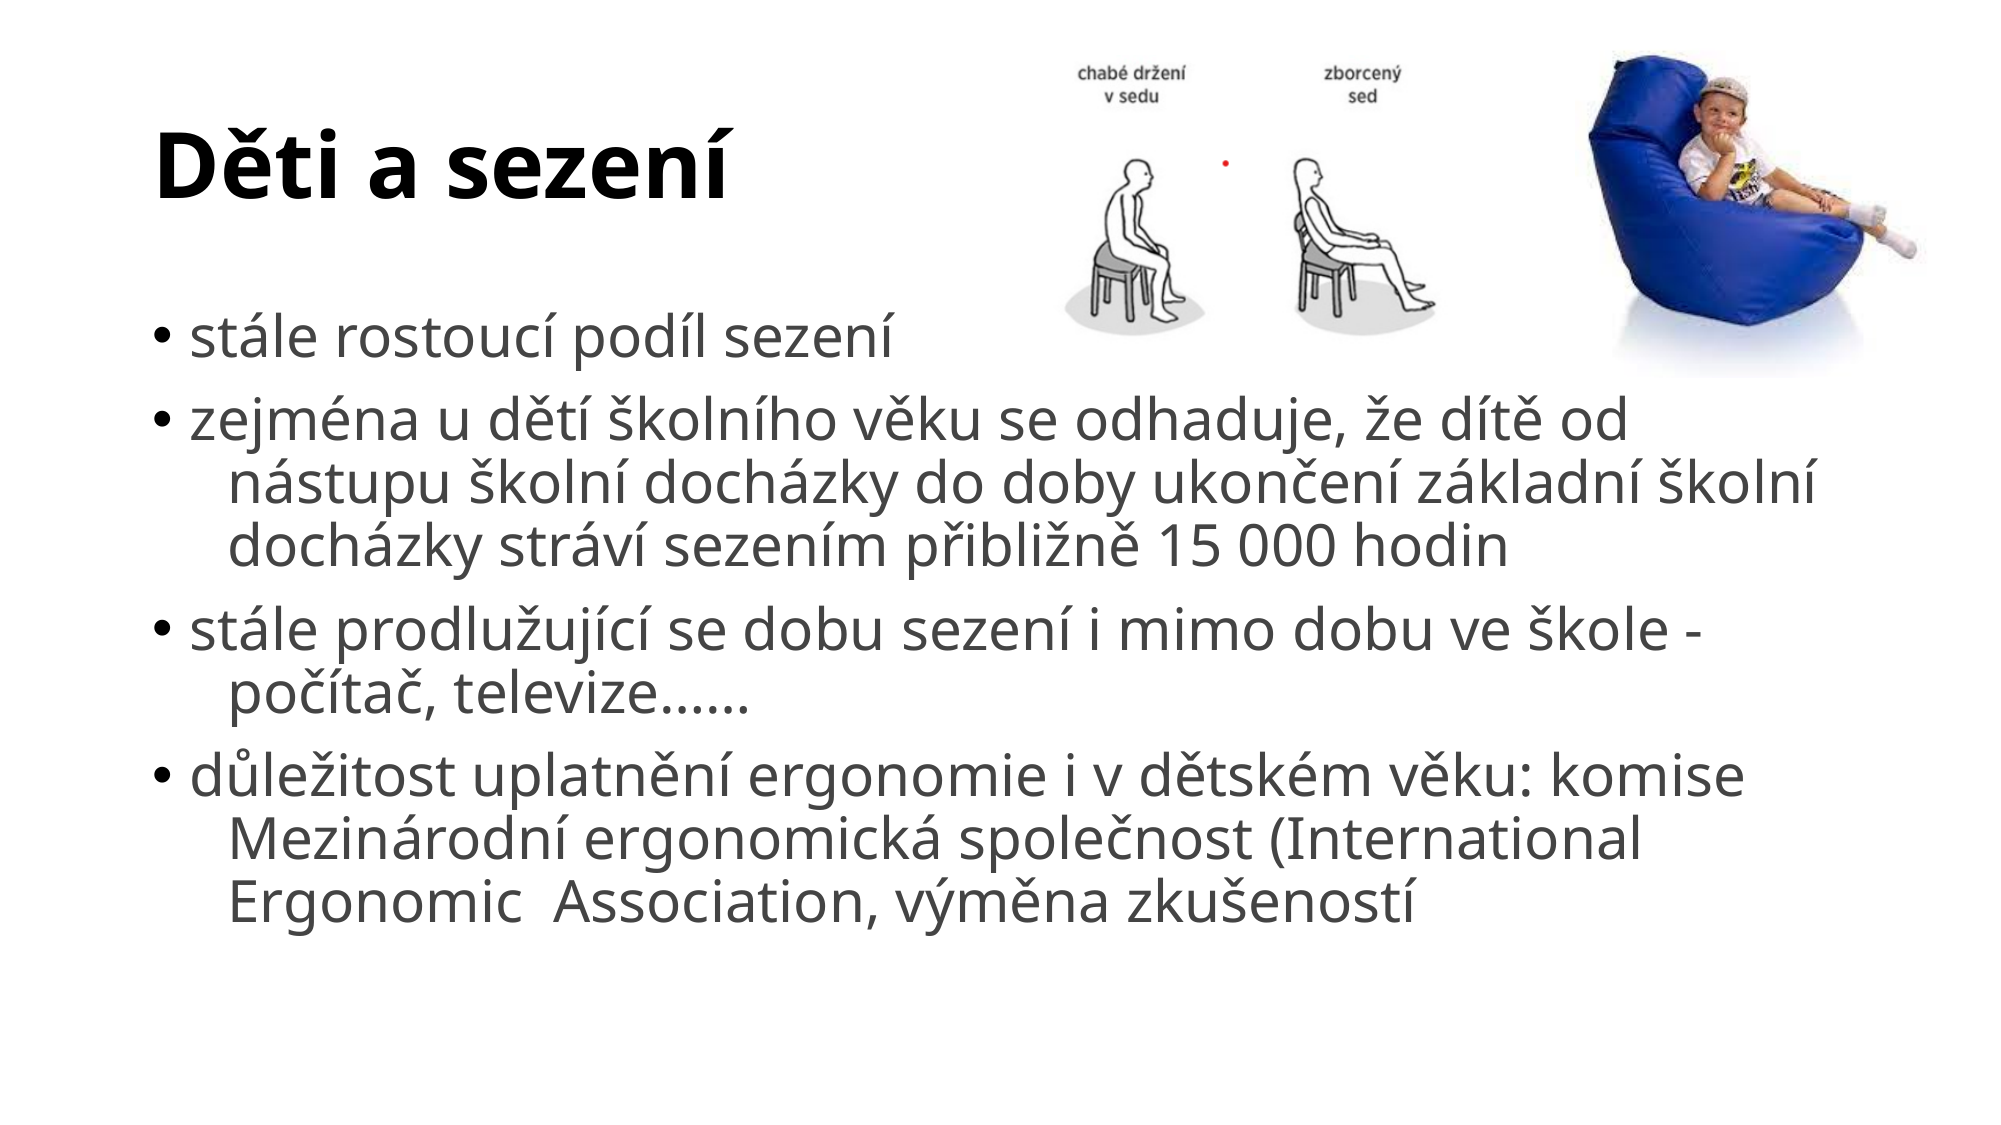

# Děti a sezení
stále rostoucí podíl sezení
zejména u dětí školního věku se odhaduje, že dítě od nástupu školní docházky do doby ukončení základní školní docházky stráví sezením přibližně 15 000 hodin
stále prodlužující se dobu sezení i mimo dobu ve škole - počítač, televize……
důležitost uplatnění ergonomie i v dětském věku: komise Mezinárodní ergonomická společnost (International Ergonomic  Association, výměna zkušeností